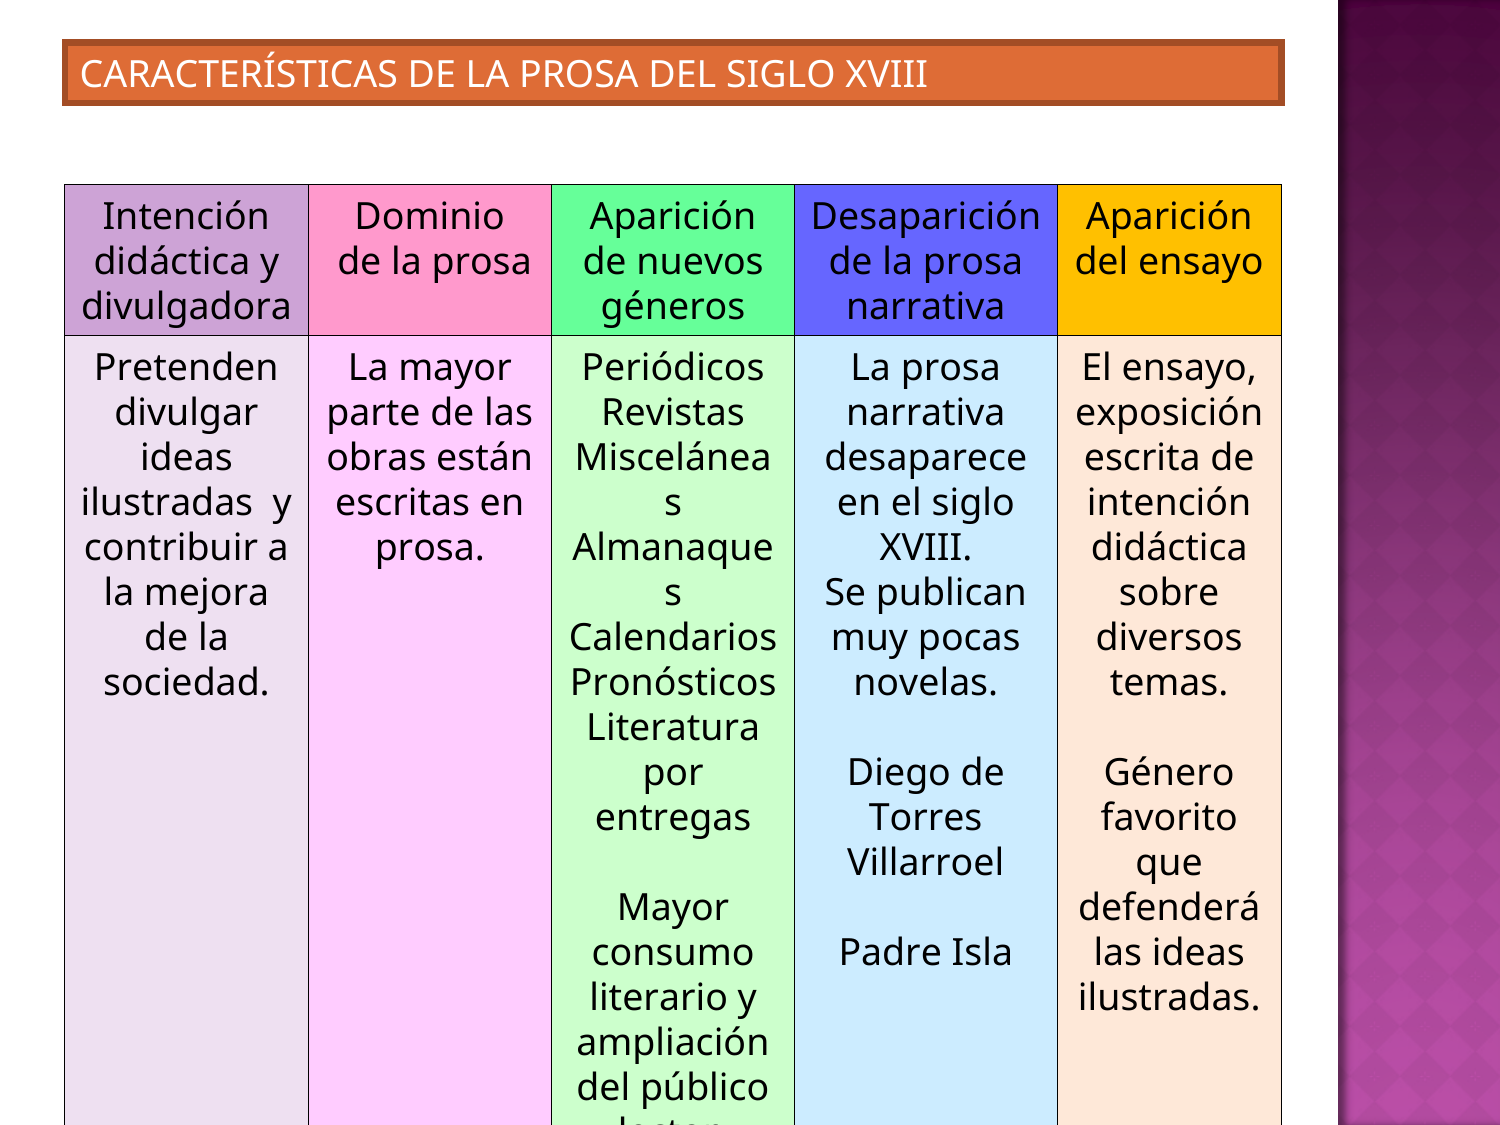

CARACTERÍSTICAS DE LA PROSA DEL SIGLO XVIII
| Intención didáctica y divulgadora | Dominio de la prosa | Aparición de nuevos géneros | Desaparición de la prosa narrativa | Aparición del ensayo |
| --- | --- | --- | --- | --- |
| Pretenden divulgar ideas ilustradas y contribuir a la mejora de la sociedad. | La mayor parte de las obras están escritas en prosa. | Periódicos Revistas Misceláneas Almanaques Calendarios Pronósticos Literatura por entregas Mayor consumo literario y ampliación del público lector. | La prosa narrativa desaparece en el siglo XVIII. Se publican muy pocas novelas. Diego de Torres Villarroel Padre Isla | El ensayo, exposición escrita de intención didáctica sobre diversos temas. Género favorito que defenderá las ideas ilustradas. |